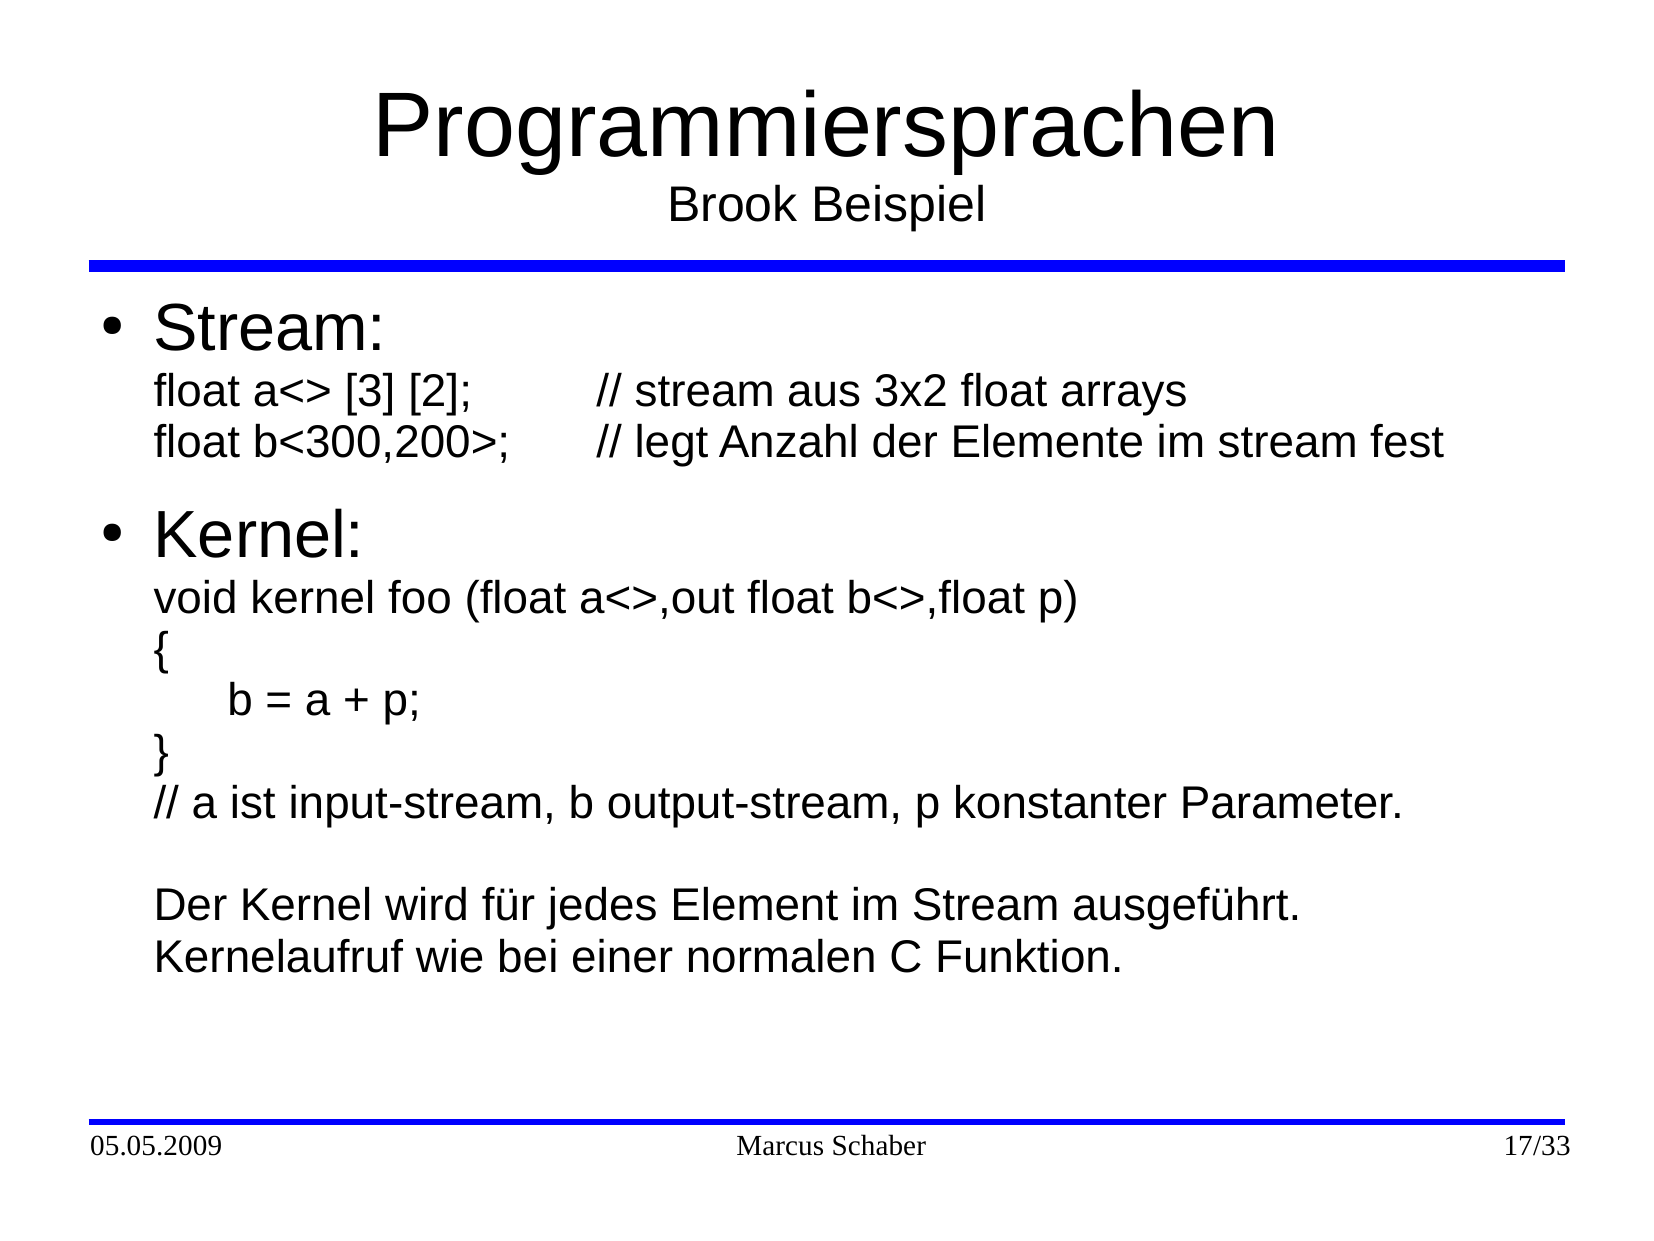

# Programmiersprachen Brook Beispiel
Stream:
float a<> [3] [2];		// stream aus 3x2 float arrays
float b<300,200>;		// legt Anzahl der Elemente im stream fest
Kernel:
void kernel foo (float a<>,out float b<>,float p)
{
	b = a + p;
}
// a ist input-stream, b output-stream, p konstanter Parameter.
Der Kernel wird für jedes Element im Stream ausgeführt.
Kernelaufruf wie bei einer normalen C Funktion.
17